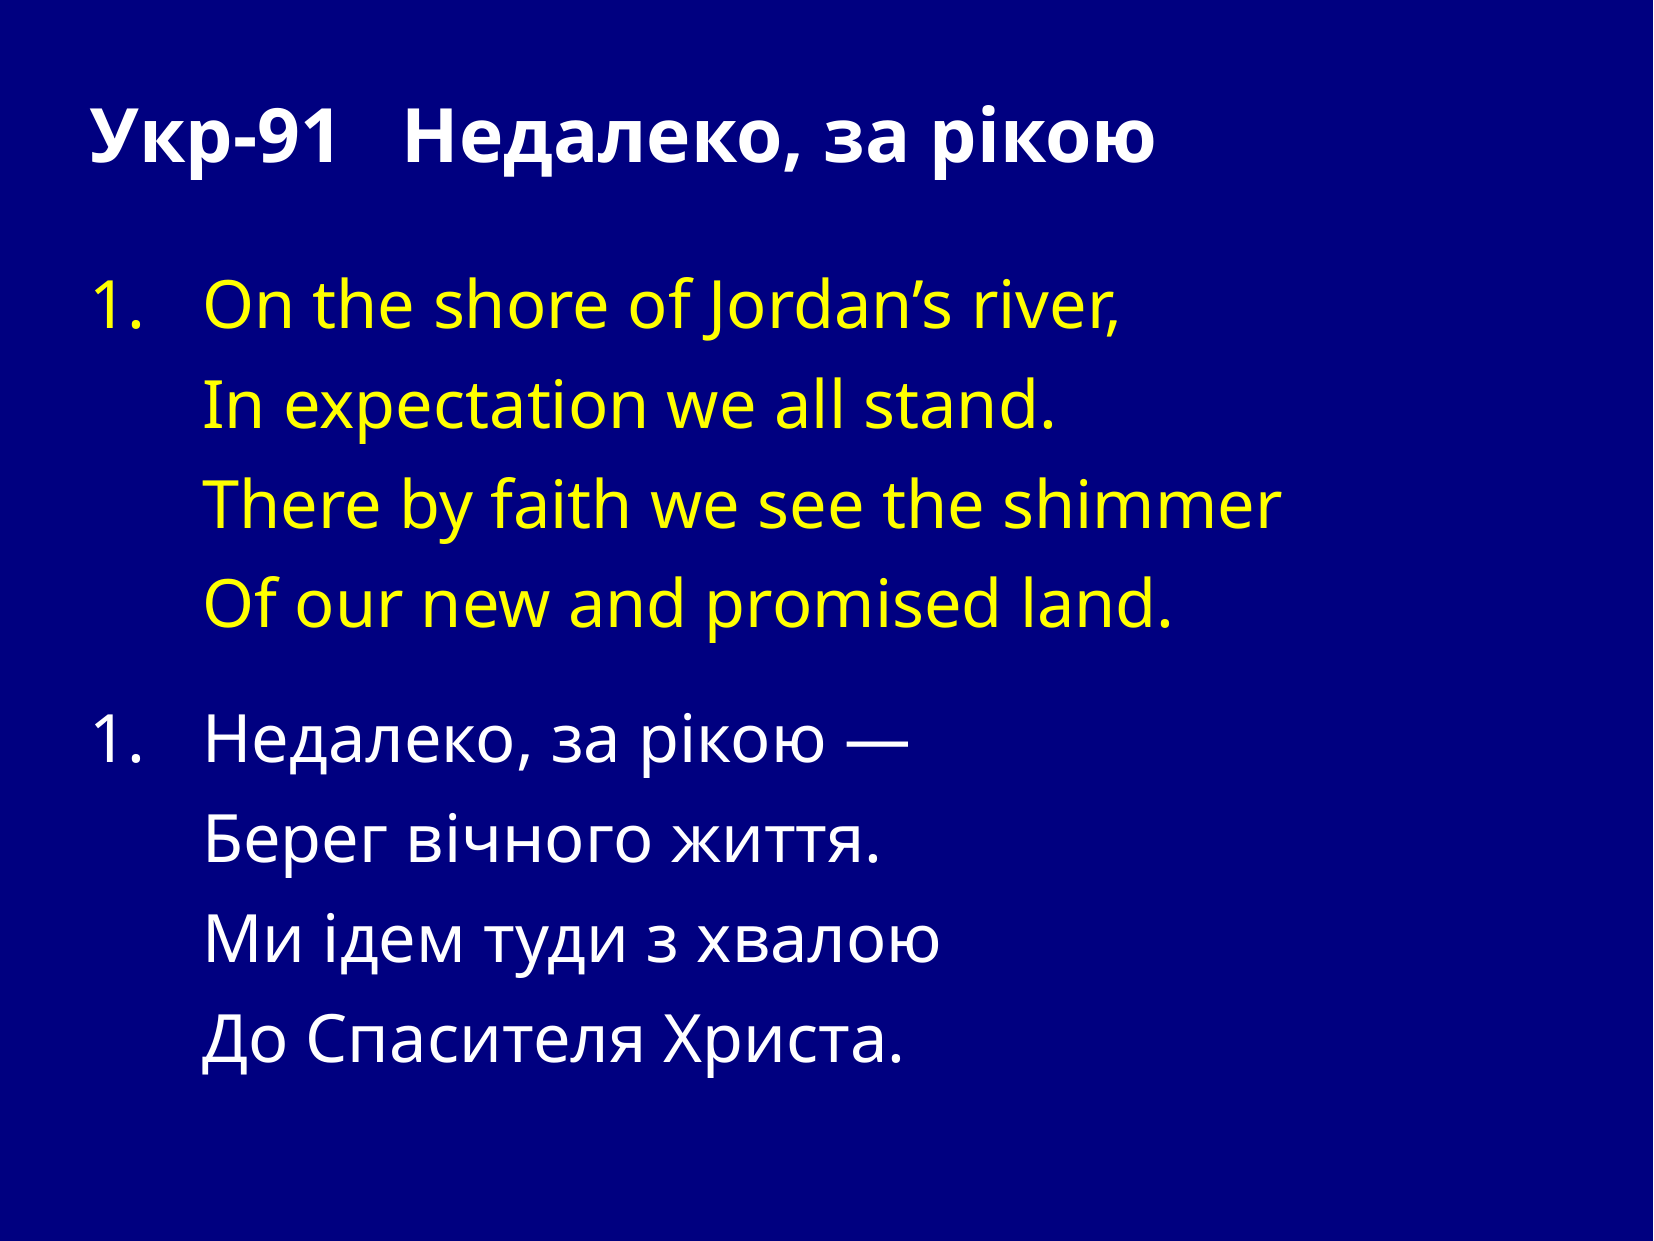

Укр-91 Недалеко, за рікою
1.	On the shore of Jordan’s river,
	In expectation we all stand.
	There by faith we see the shimmer
	Of our new and promised land.
1.	Недалеко, за рікою ―
	Берег вічного життя.
	Ми ідем туди з хвалою
	До Спасителя Христа.